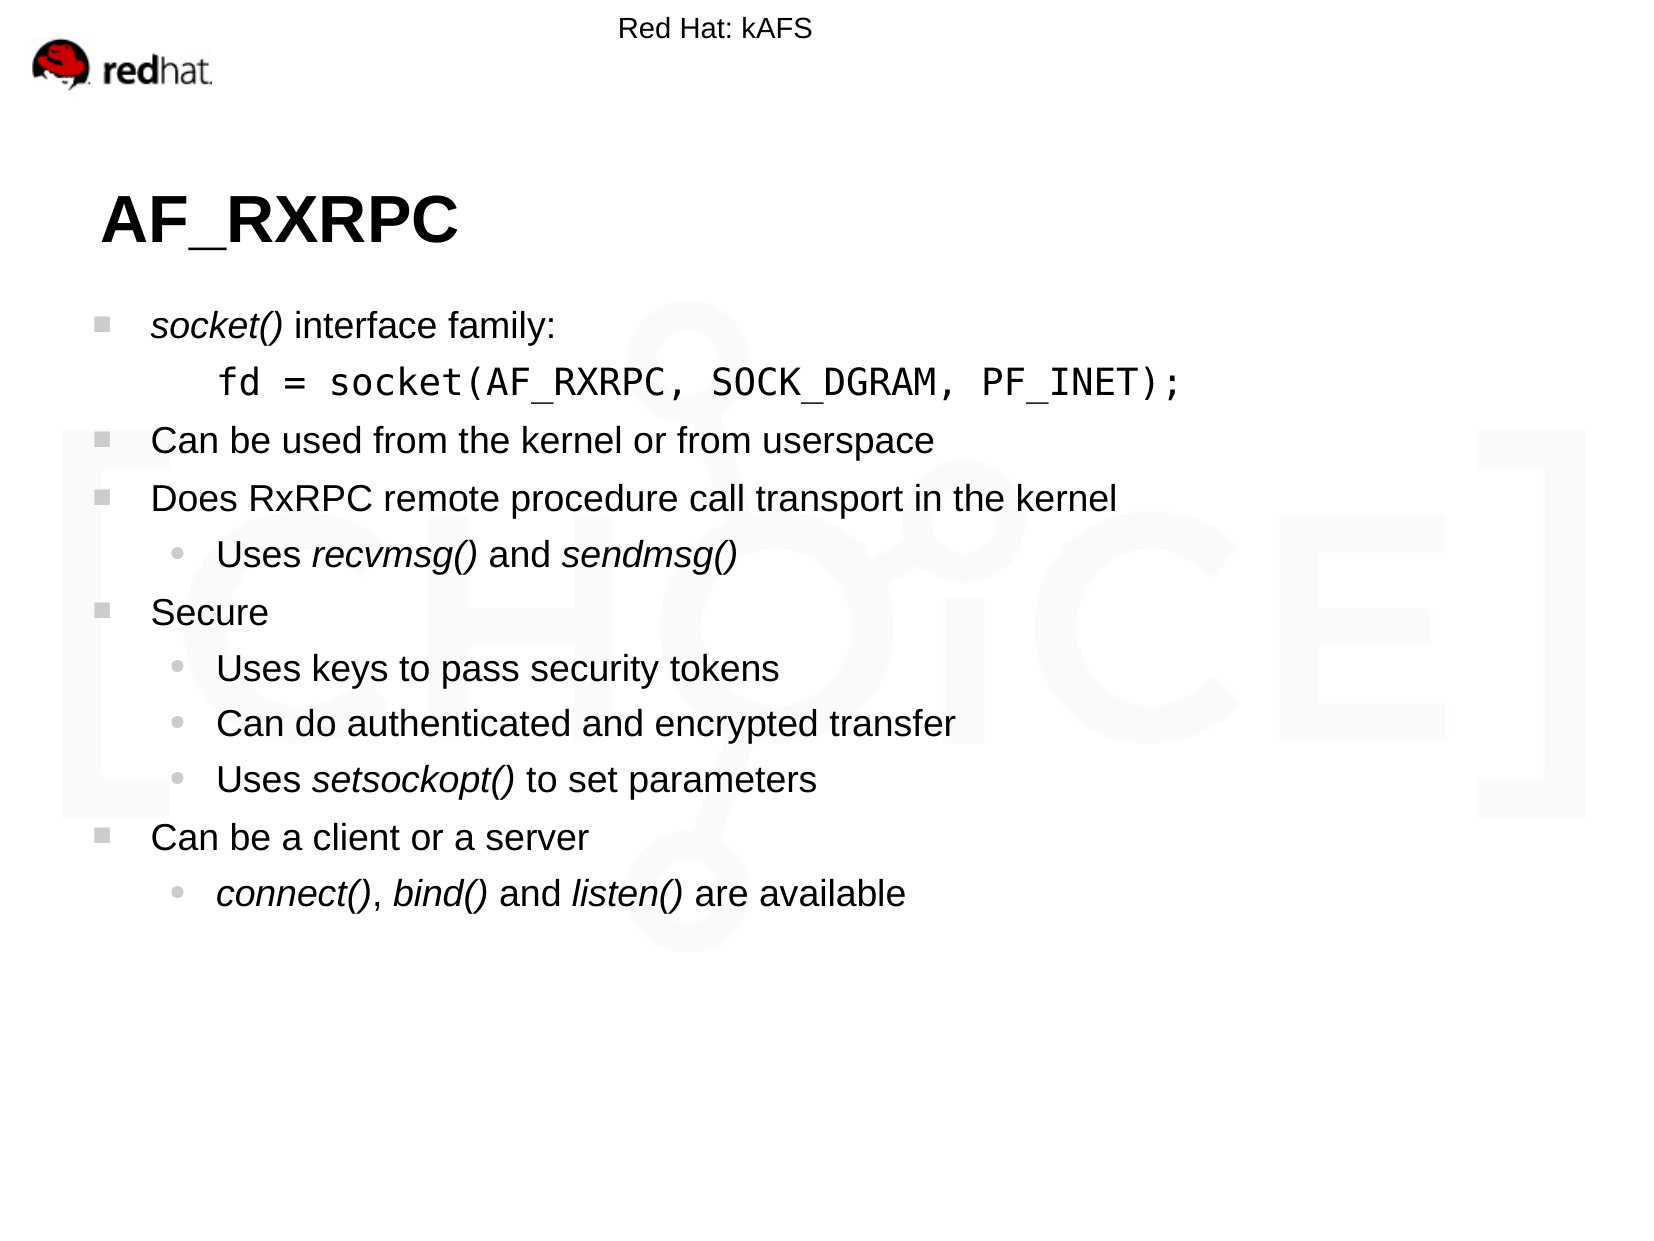

# AF_RXRPC
socket() interface family:
fd = socket(AF_RXRPC, SOCK_DGRAM, PF_INET);
Can be used from the kernel or from userspace
Does RxRPC remote procedure call transport in the kernel
Uses recvmsg() and sendmsg()
Secure
Uses keys to pass security tokens
Can do authenticated and encrypted transfer
Uses setsockopt() to set parameters
Can be a client or a server
connect(), bind() and listen() are available